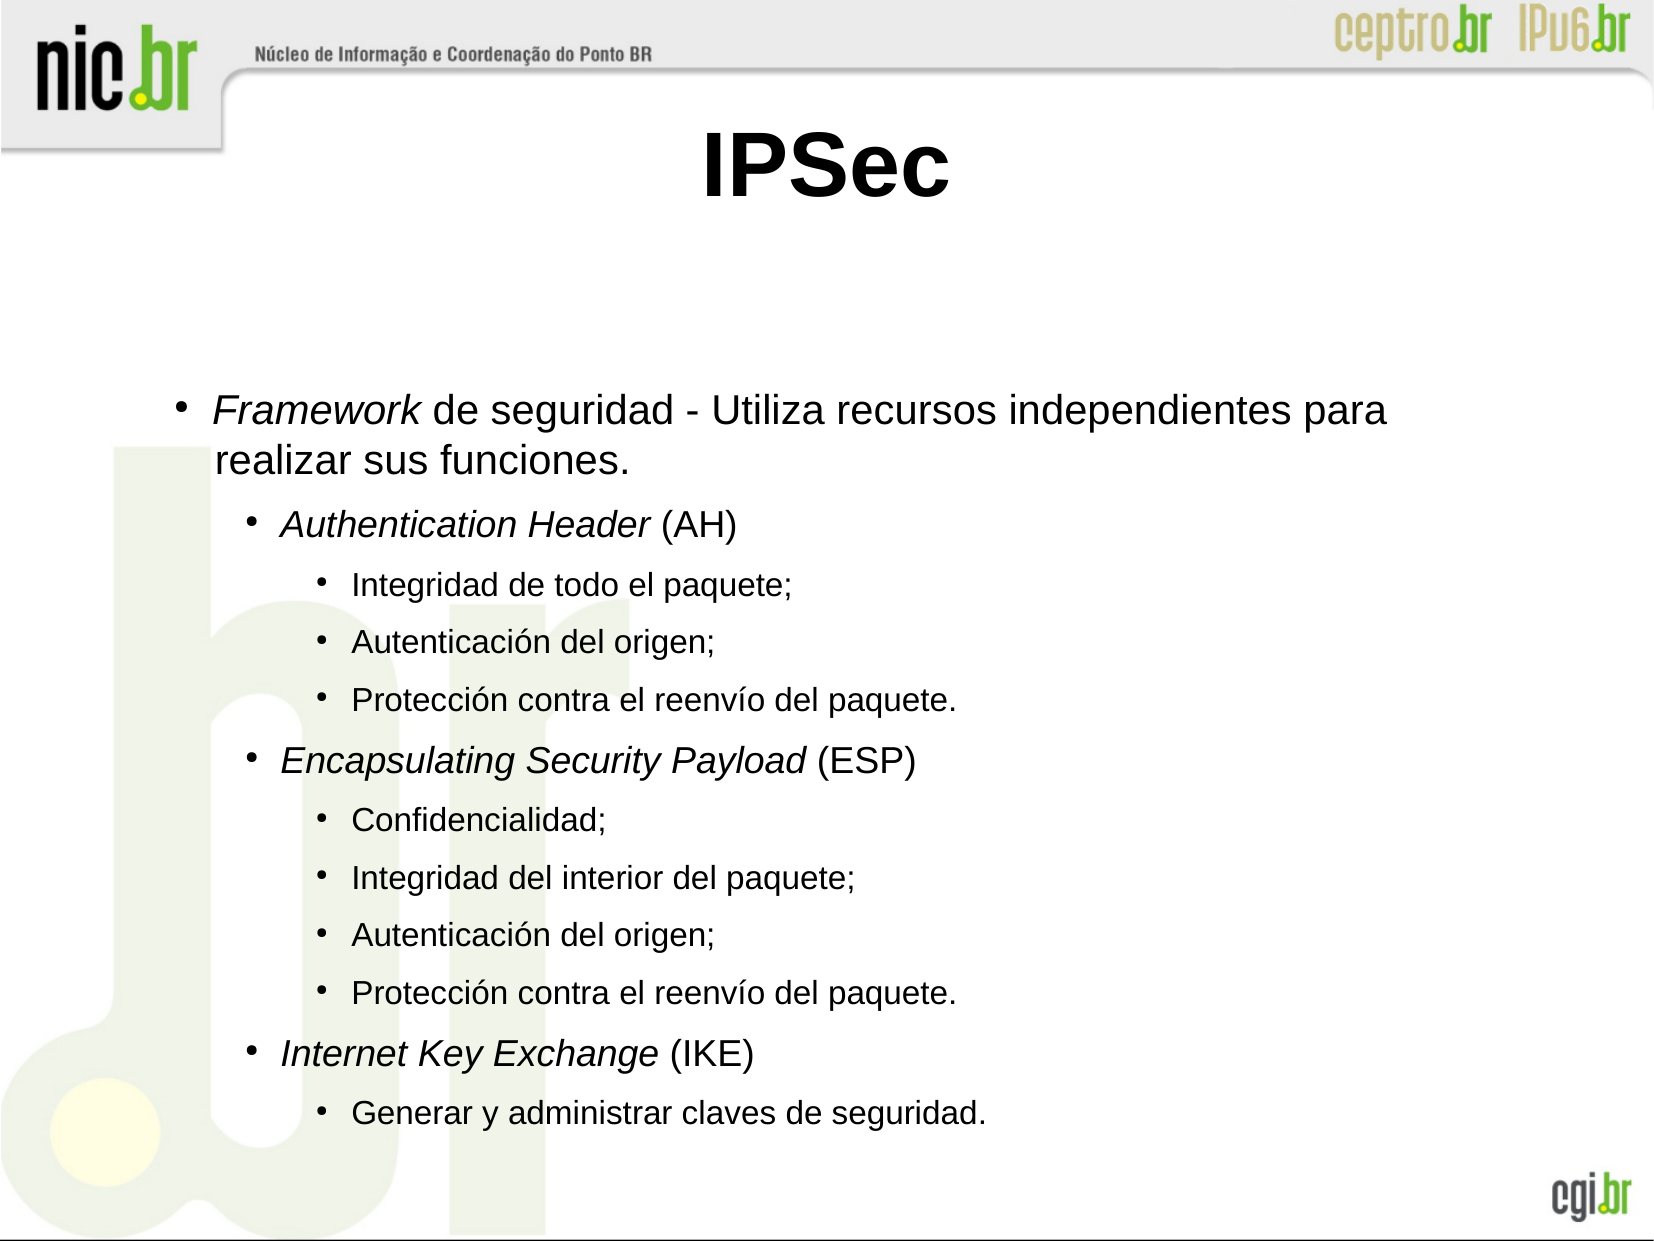

IPSec
 Framework de seguridad - Utiliza recursos independientes para realizar sus funciones.
Authentication Header (AH)‏
Integridad de todo el paquete;
Autenticación del origen;
Protección contra el reenvío del paquete.
Encapsulating Security Payload (ESP)‏
Confidencialidad;
Integridad del interior del paquete;
Autenticación del origen;
Protección contra el reenvío del paquete.
Internet Key Exchange (IKE)‏
Generar y administrar claves de seguridad.